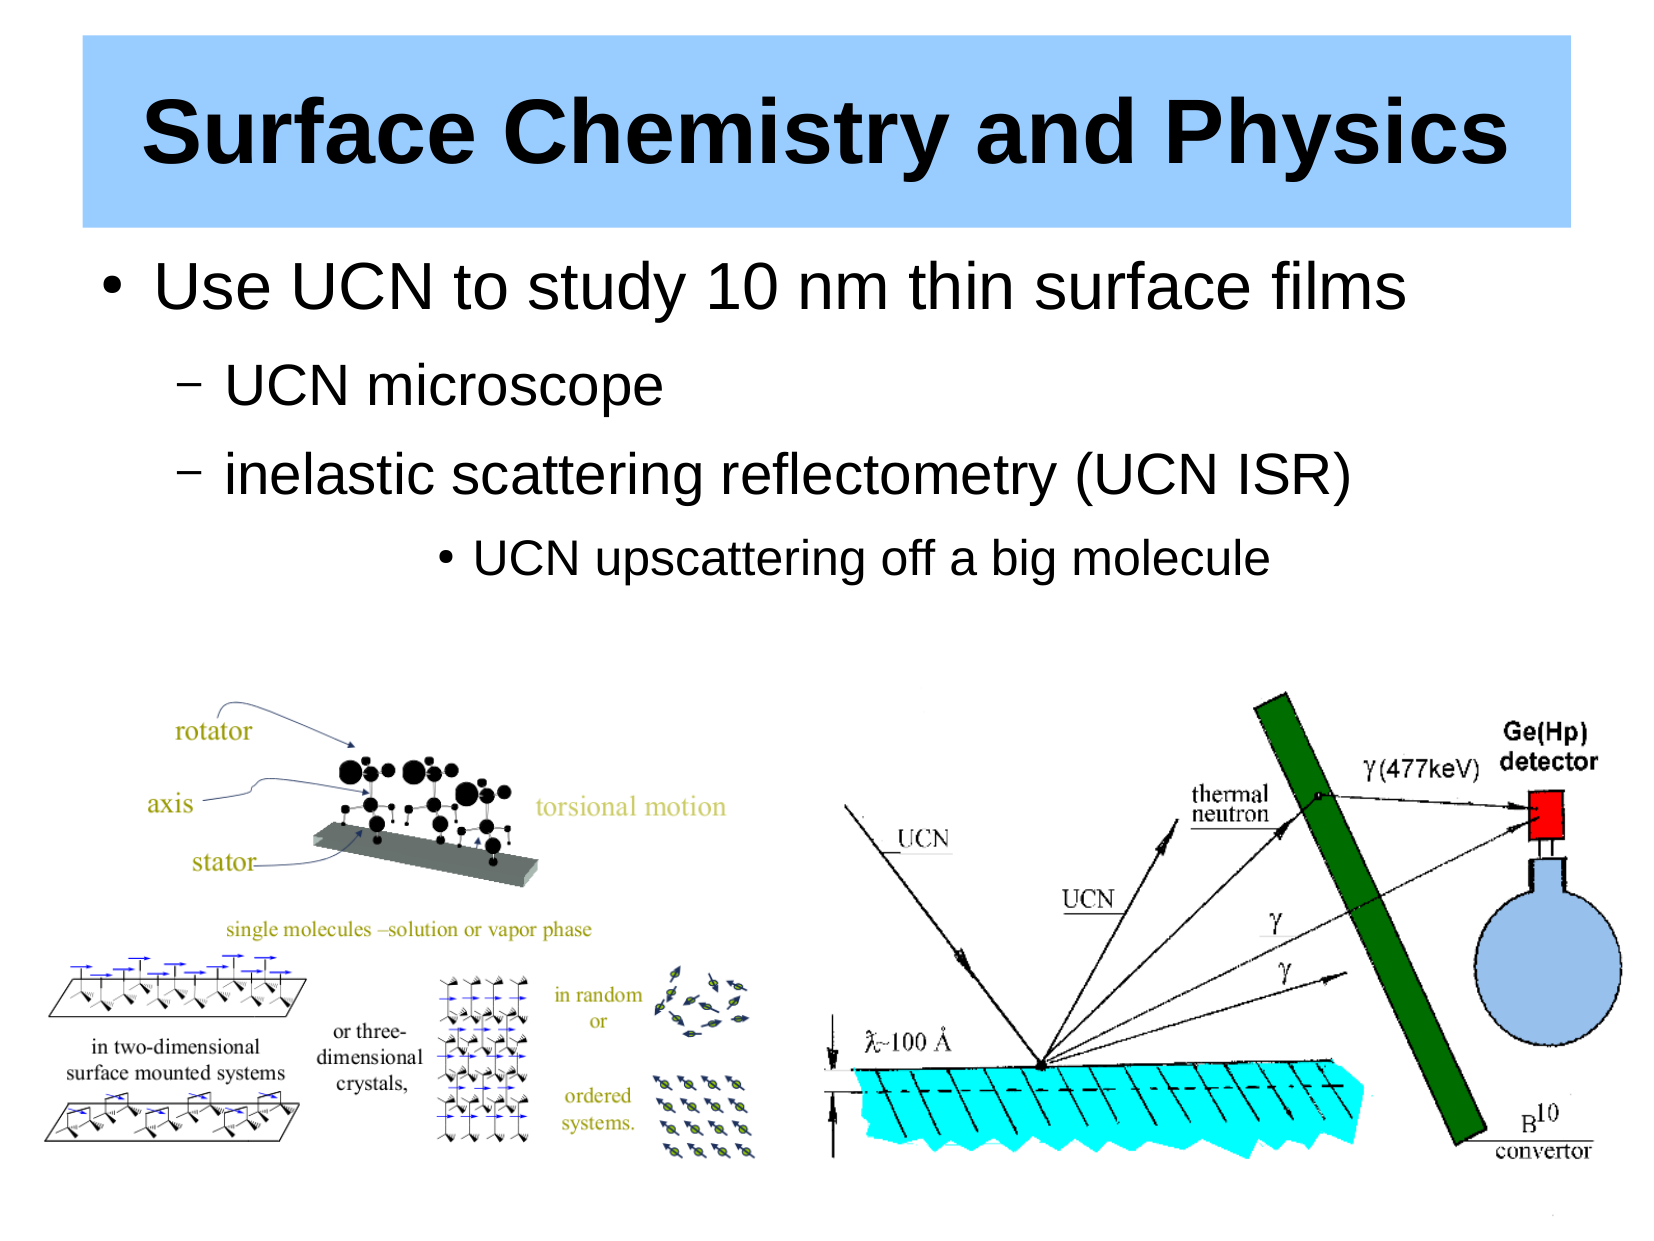

# Surface Chemistry and Physics
Use UCN to study 10 nm thin surface films
UCN microscope
inelastic scattering reflectometry (UCN ISR)
UCN upscattering off a big molecule